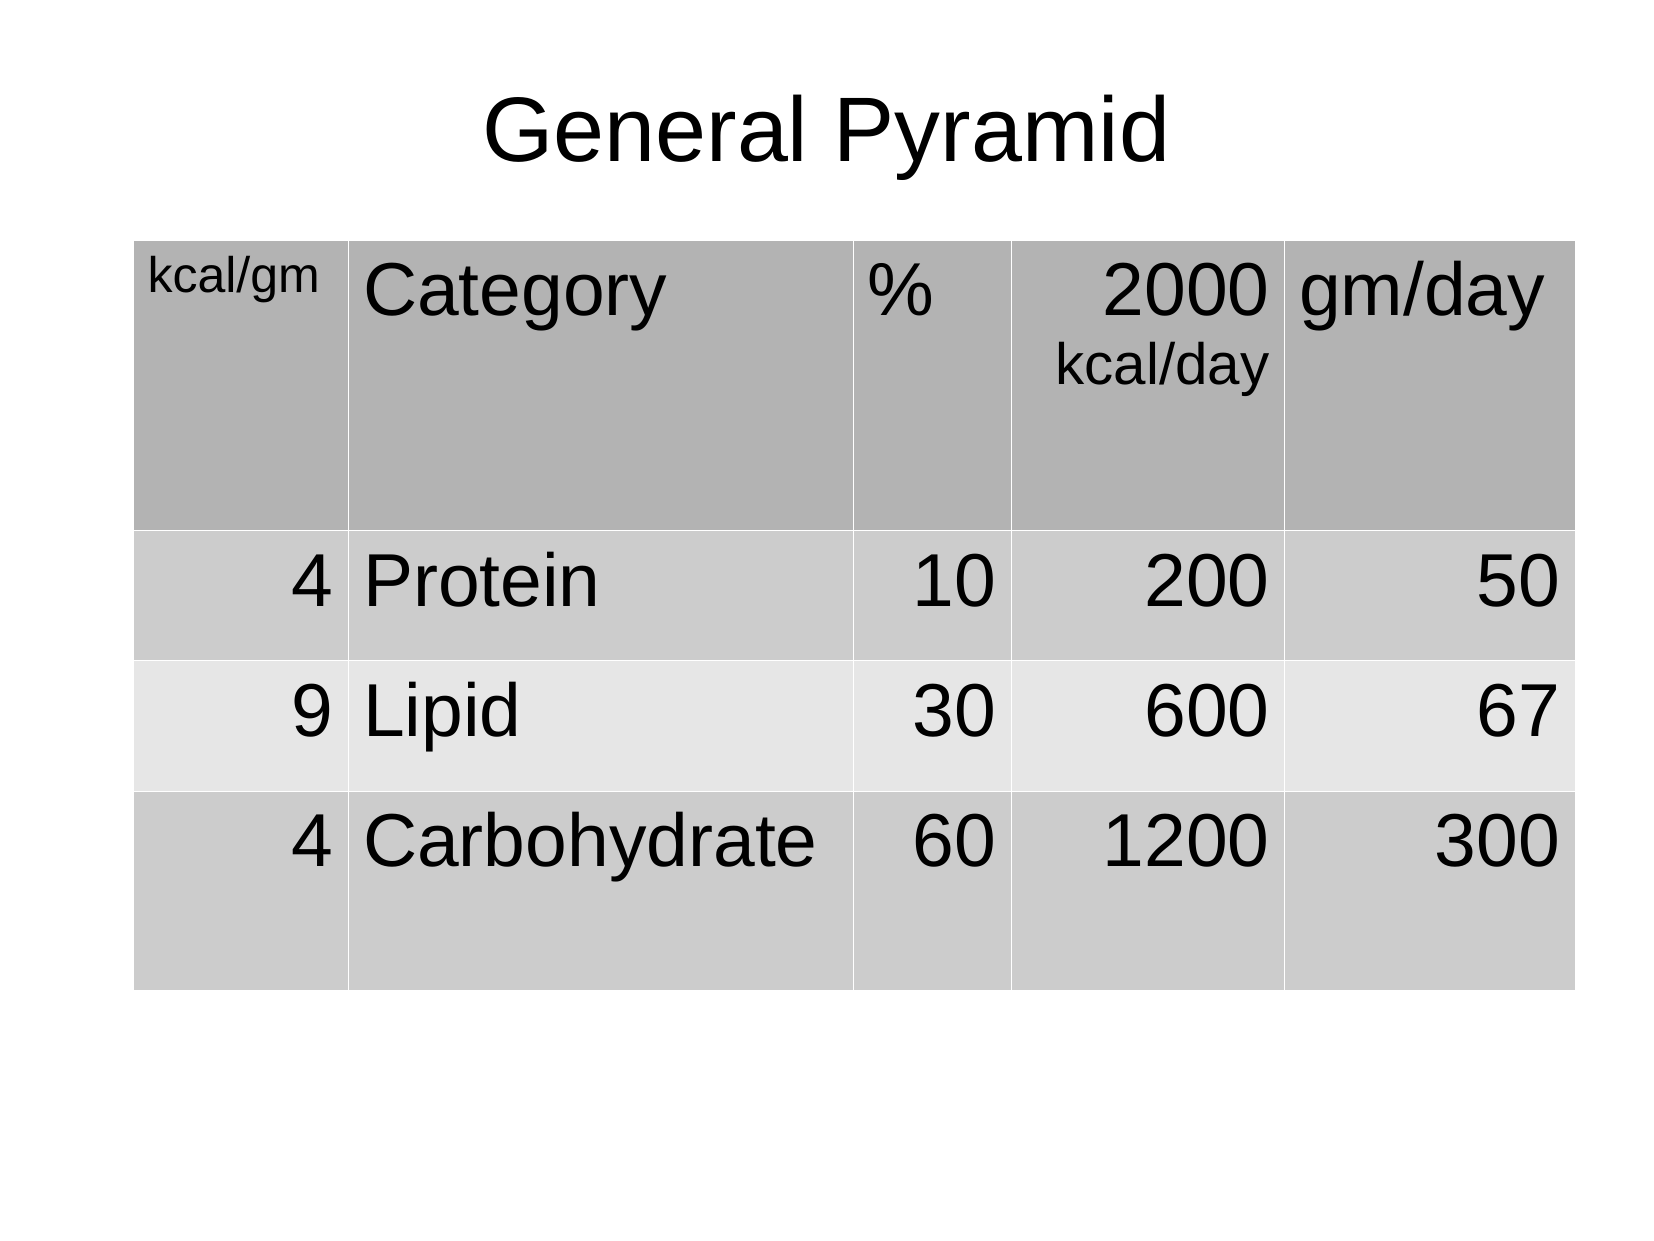

# General Pyramid
| kcal/gm | Category | % | 2000 kcal/day | gm/day |
| --- | --- | --- | --- | --- |
| 4 | Protein | 10 | 200 | 50 |
| 9 | Lipid | 30 | 600 | 67 |
| 4 | Carbohydrate | 60 | 1200 | 300 |